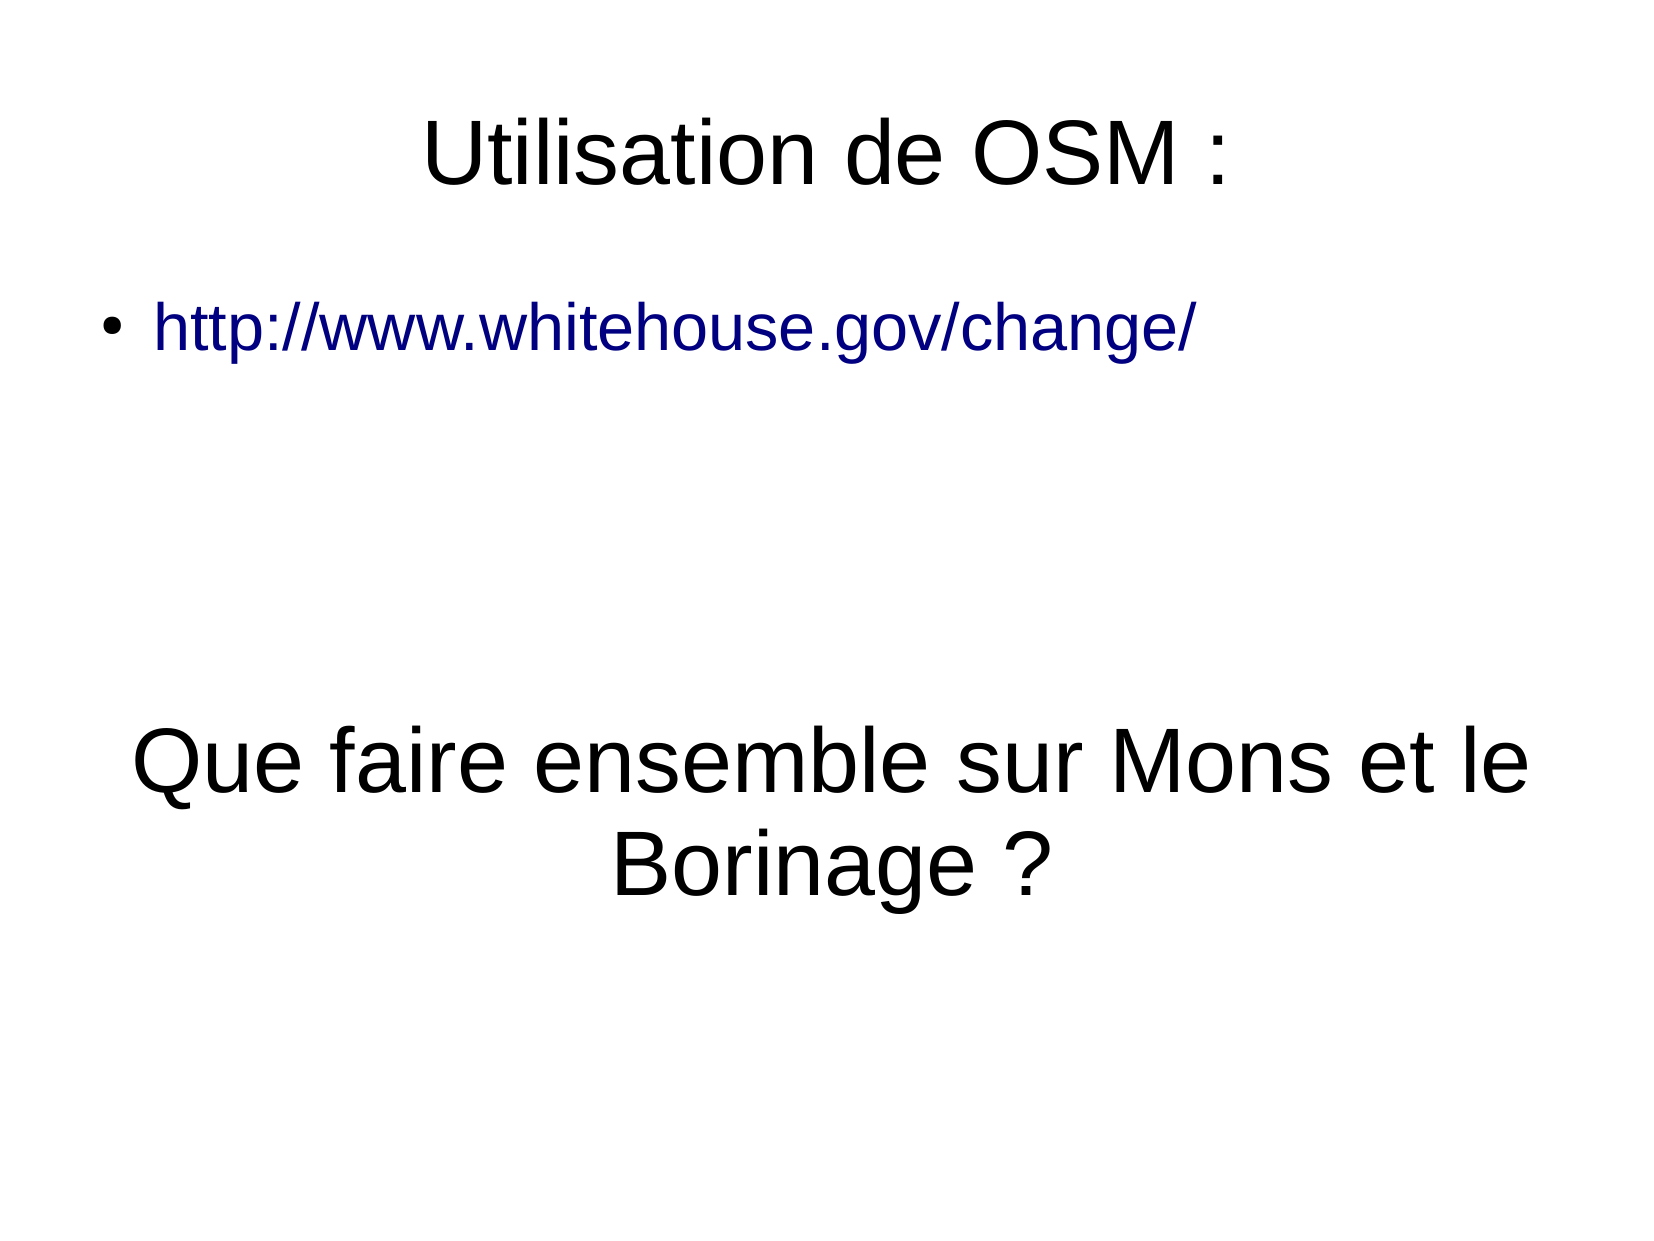

# Utilisation de OSM :
http://www.whitehouse.gov/change/
Que faire ensemble sur Mons et le Borinage ?